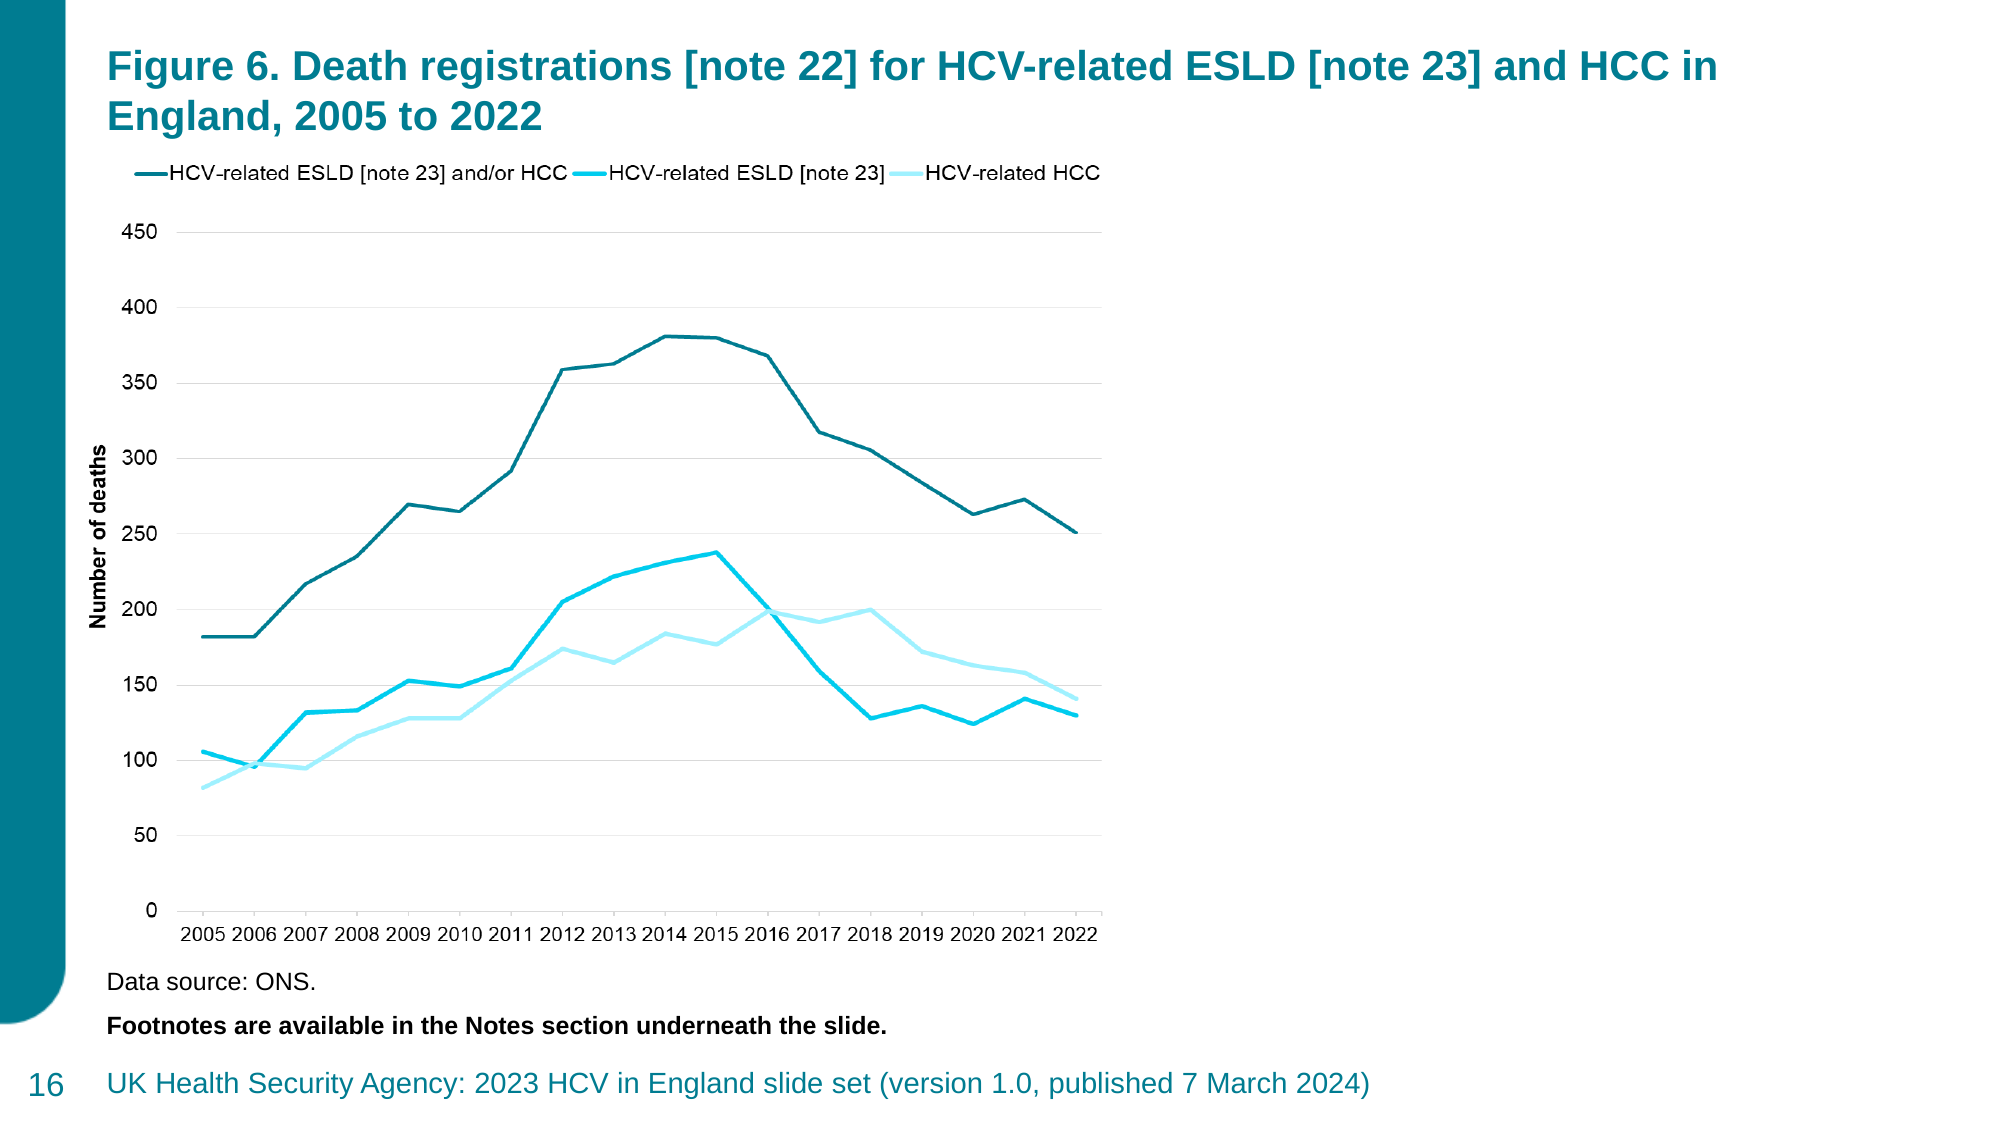

# Figure 6. Death registrations [note 22] for HCV-related ESLD [note 23] and HCC in England, 2005 to 2022
Data source: ONS.
Footnotes are available in the Notes section underneath the slide.
UK Health Security Agency: 2023 HCV in England slide set (version 1.0, published 7 March 2024)
13